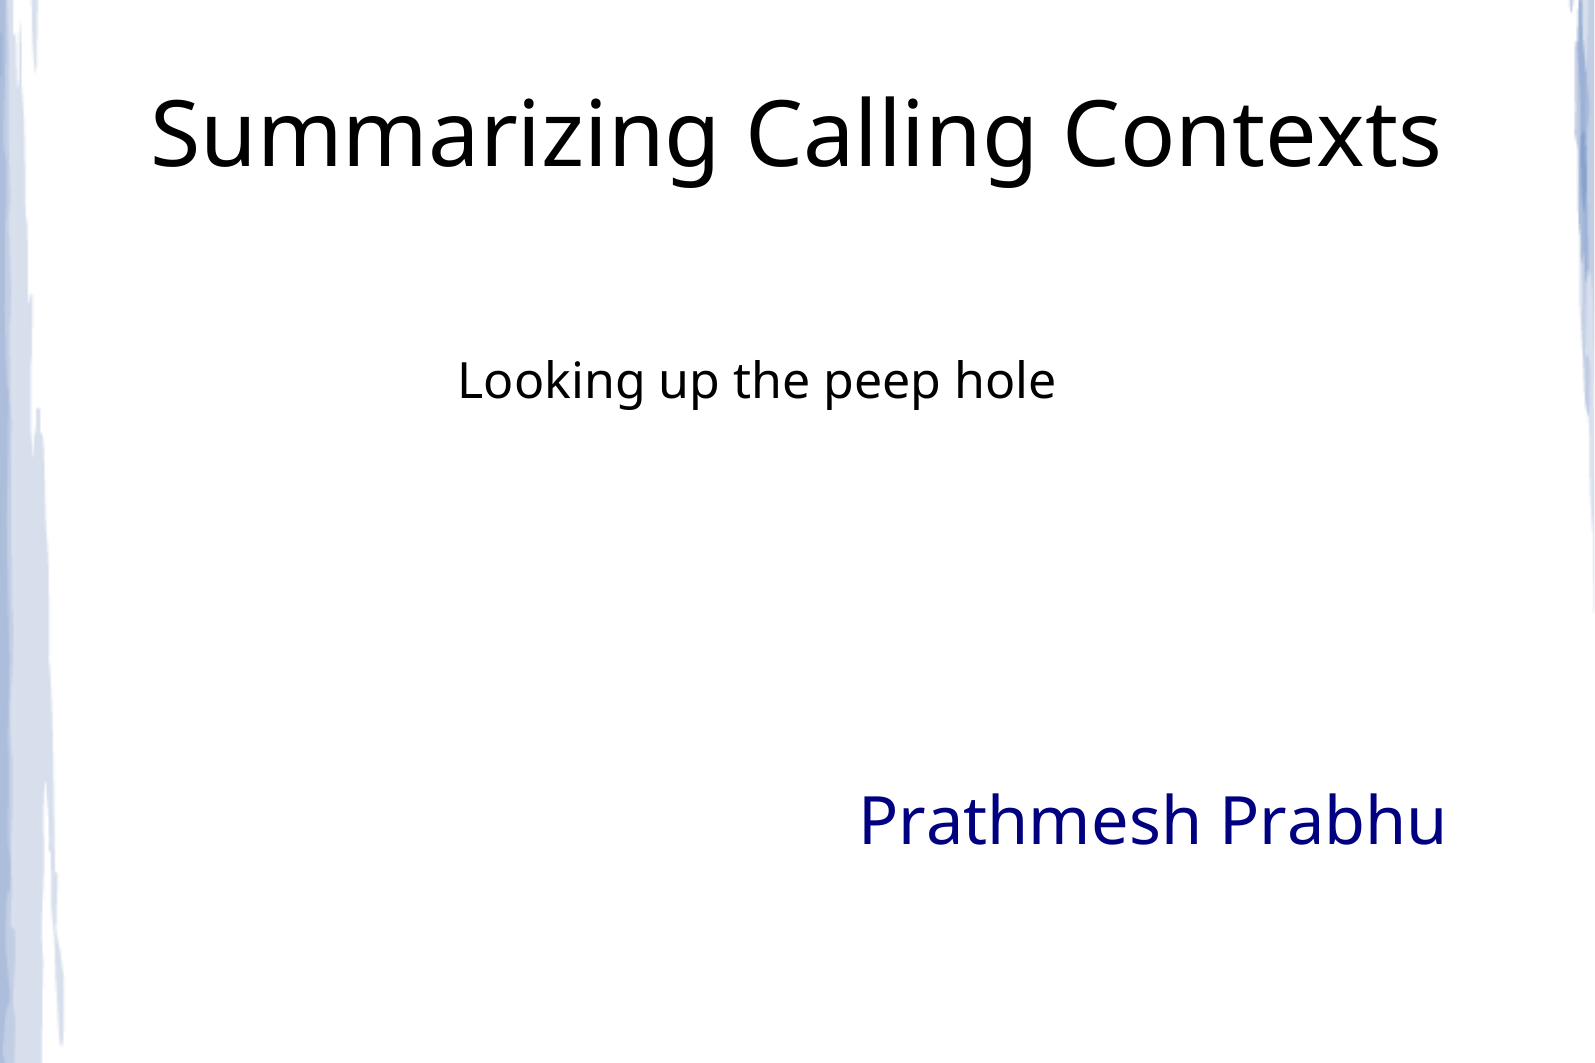

# Summarizing Calling Contexts
						Looking up the peep hole
Prathmesh Prabhu